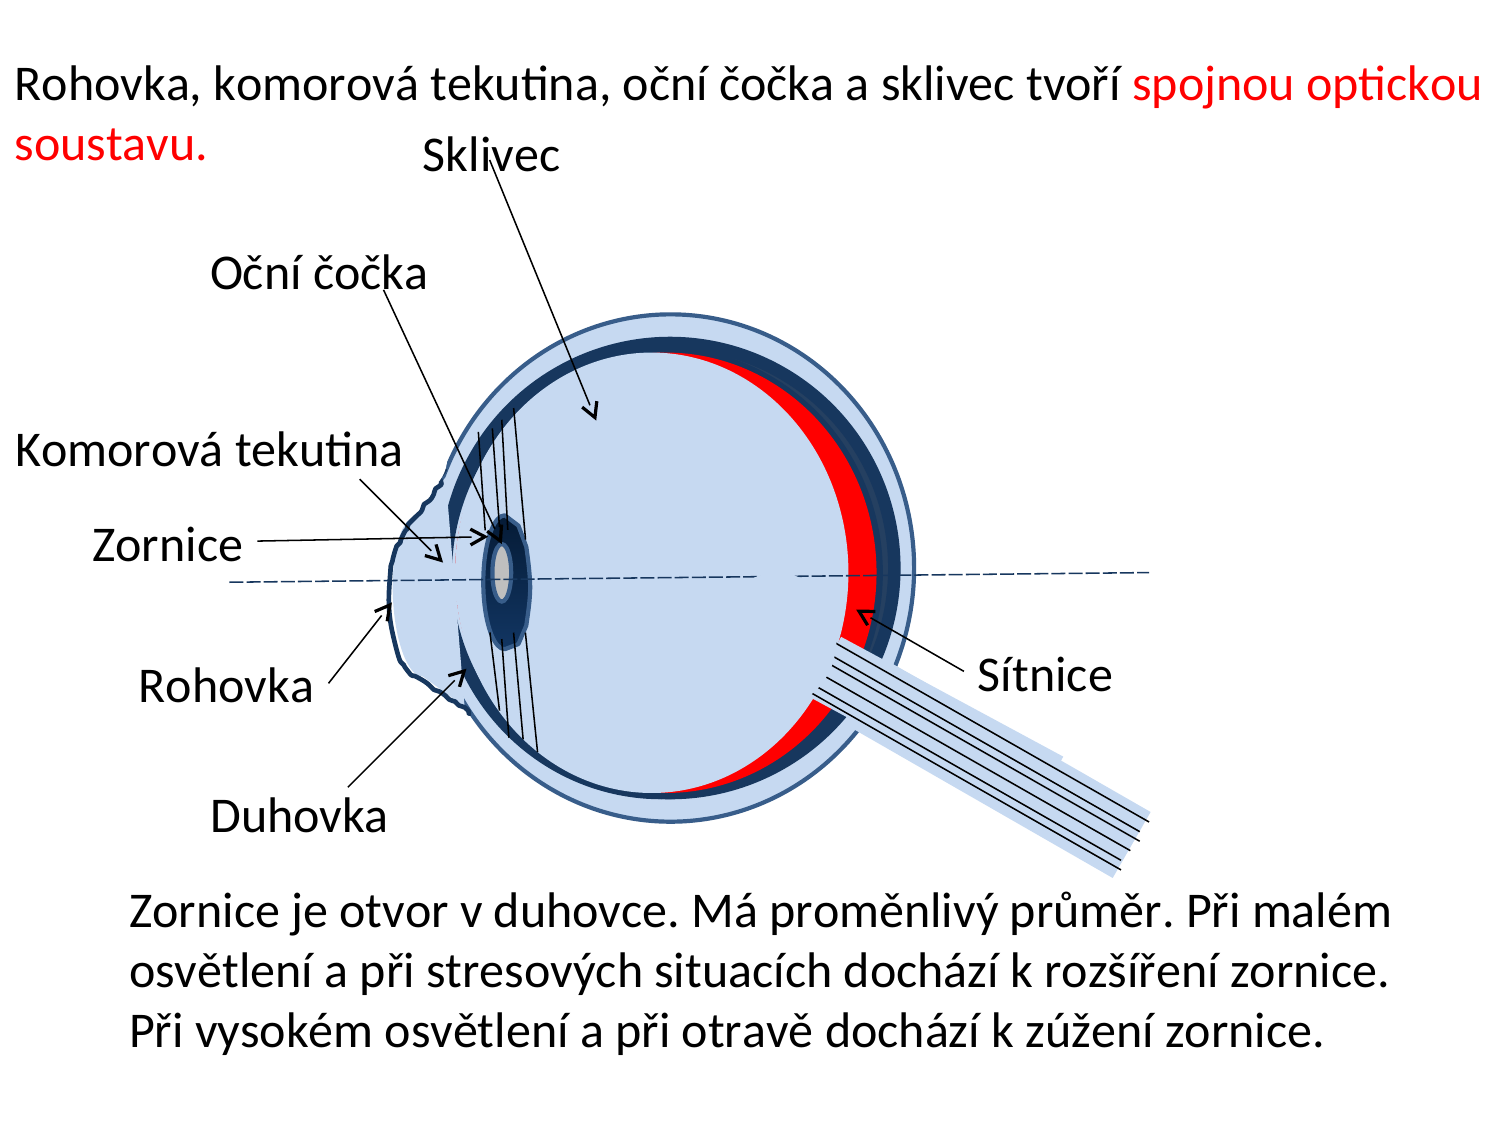

Rohovka, komorová tekutina, oční čočka a sklivec tvoří spojnou optickou
soustavu.
Sklivec
Oční čočka
Komorová tekutina
Zornice
Sítnice
Rohovka
Duhovka
Zornice je otvor v duhovce. Má proměnlivý průměr. Při malém
osvětlení a při stresových situacích dochází k rozšíření zornice.
Při vysokém osvětlení a při otravě dochází k zúžení zornice.